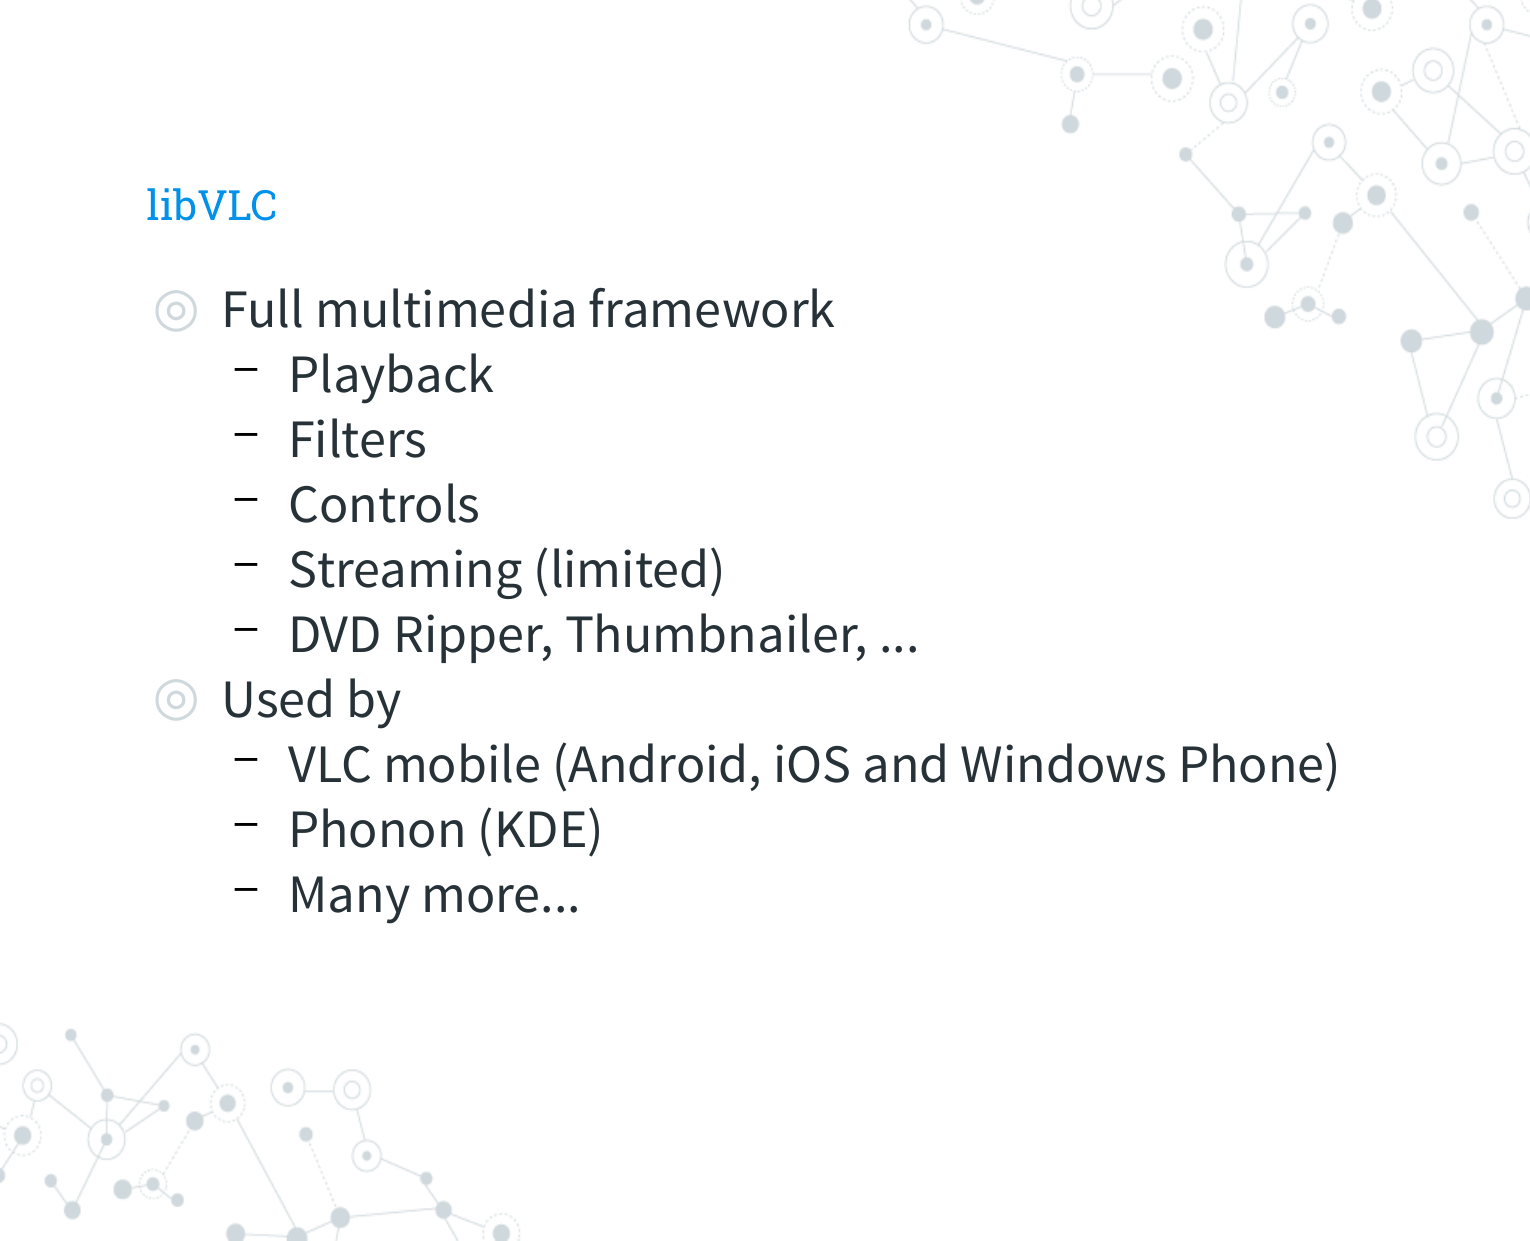

# libVLC
Full multimedia framework
Playback
Filters
Controls
Streaming (limited)
DVD Ripper, Thumbnailer, ...
Used by
VLC mobile (Android, iOS and Windows Phone)
Phonon (KDE)
Many more...